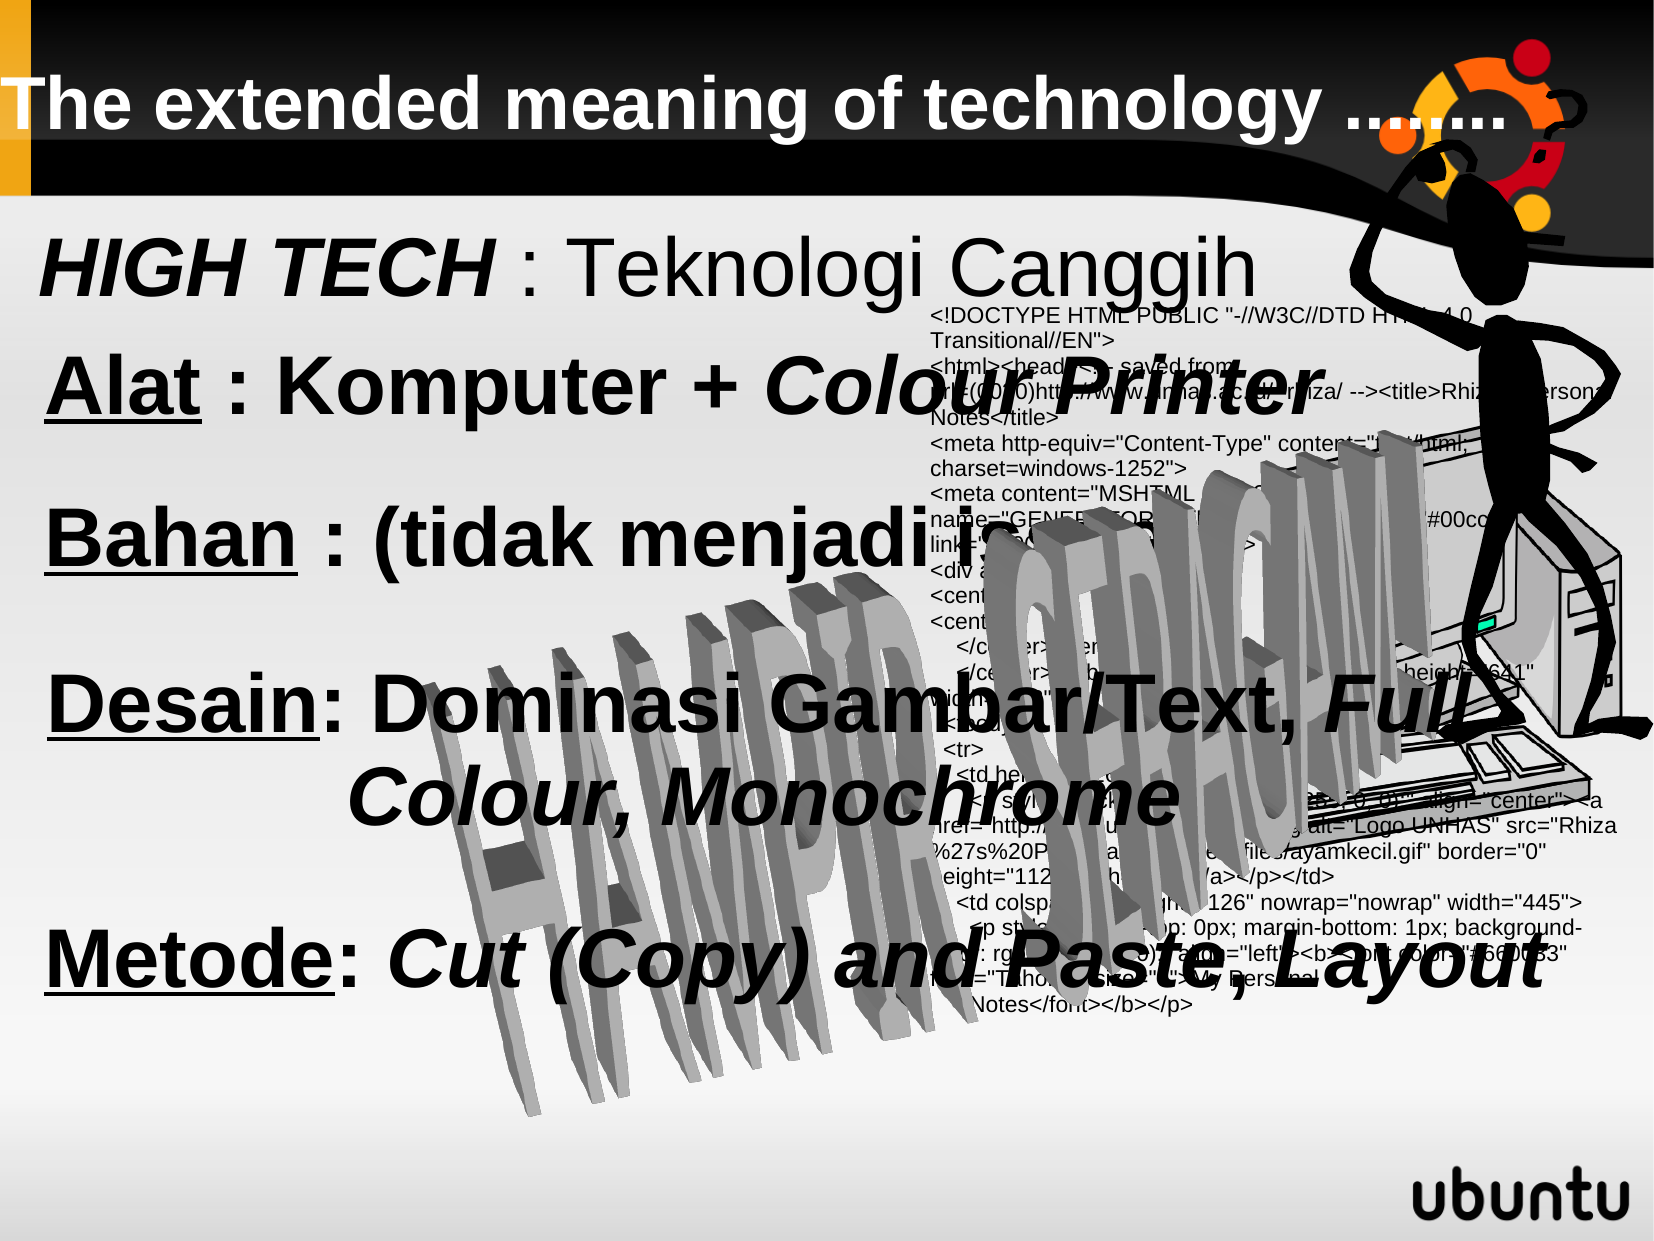

# The extended meaning of technology ........
 HIGH TECH : Teknologi Canggih
<!DOCTYPE HTML PUBLIC "-//W3C//DTD HTML 4.0 Transitional//EN">
<html><head><!-- saved from url=(0030)http://www.unhas.ac.id/~rhiza/ --><title>Rhiza's Personal Notes</title>
<meta http-equiv="Content-Type" content="text/html; charset=windows-1252">
<meta content="MSHTML 6.00.2900.2963" name="GENERATOR"></head><body bgcolor="#00ccff" link="#0000ff" vlink="#800080">
<div align="center">
<center>
<center>
 </center><center>
 </center><table border="0" cellpadding="6" height="641" width="642">
 <tbody>
 <tr>
 <td height="126" width="57">
 <p style="background-color: rgb(255, 0, 0);" align="center"><a href="http://www.unhas.ac.id/"><img alt="Logo UNHAS" src="Rhiza%27s%20Personal%20Notes_files/ayamkecil.gif" border="0" height="112" width="97"></a></p></td>
 <td colspan="2" height="126" nowrap="nowrap" width="445">
 <p style="margin-top: 0px; margin-bottom: 1px; background-color: rgb(255, 255, 0);" align="left"><b><font color="#660033" face="Tahoma" size="6">My Personal
 Notes</font></b></p>
Alat : Komputer + Colour Printer
Bahan : (tidak menjadi issue)
HAMPIR SERAGAM !
Desain: Dominasi Gambar/Text, Full Colour, Monochrome
Metode: Cut (Copy) and Paste, Layout